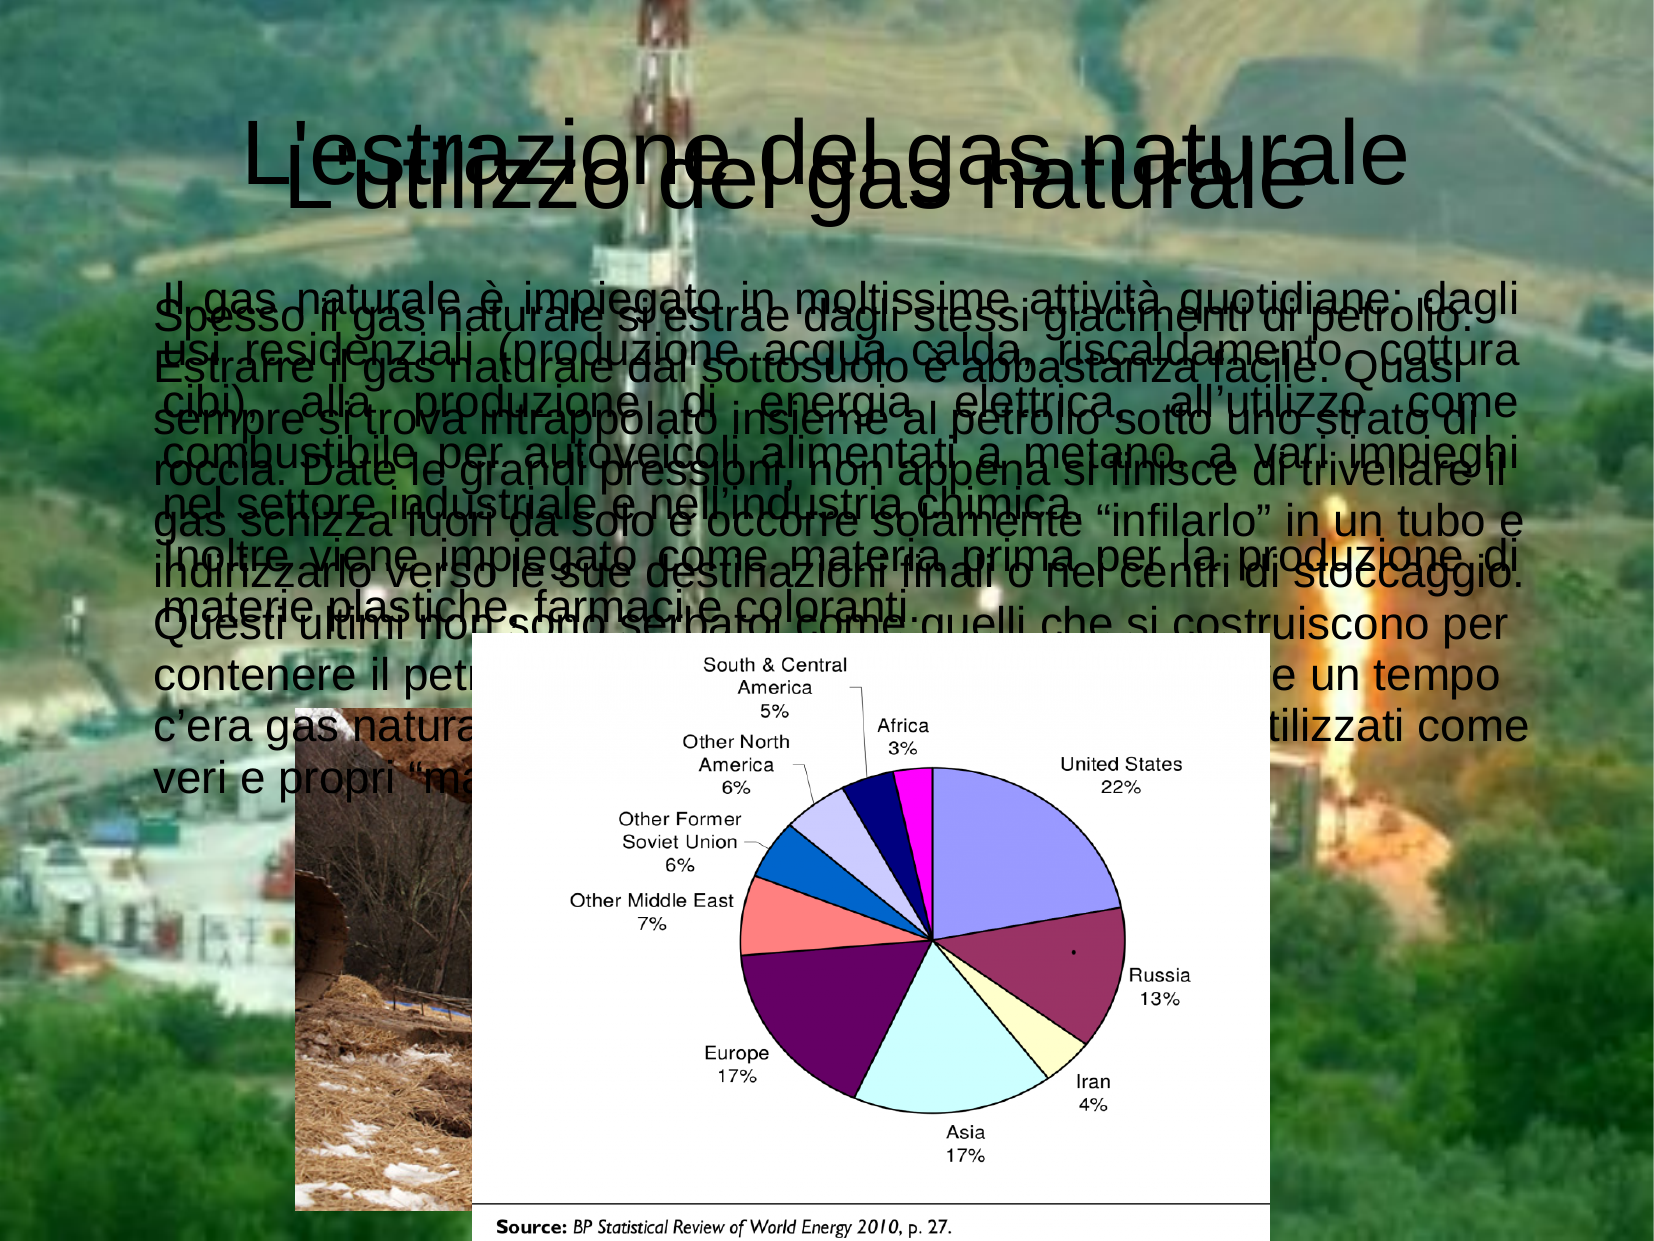

# L'estrazione del gas naturale
L'utilizzo del gas naturale
Il gas naturale è impiegato in moltissime attività quotidiane: dagli usi residenziali (produzione acqua calda, riscaldamento, cottura cibi), alla produzione di energia elettrica, all’utilizzo come combustibile per autoveicoli alimentati a metano, a vari impieghi nel settore industriale e nell’industria chimica.
Inoltre viene impiegato come materia prima per la produzione di materie plastiche, farmaci e coloranti.
Spesso il gas naturale si estrae dagli stessi giacimenti di petrolio. Estrarre il gas naturale dal sottosuolo è abbastanza facile. Quasi sempre si trova intrappolato insieme al petrolio sotto uno strato di roccia. Date le grandi pressioni, non appena si finisce di trivellare il gas schizza fuori da solo e occorre solamente “infilarlo” in un tubo e indirizzarlo verso le sue destinazioni finali o nei centri di stoccaggio. Questi ultimi non sono serbatoi come quelli che si costruiscono per contenere il petrolio, ma giacimenti naturali esauriti dove un tempo c’era gas naturale, olio o acqua e che vengono oggi riutilizzati come veri e propri “magazzini” per il gas.